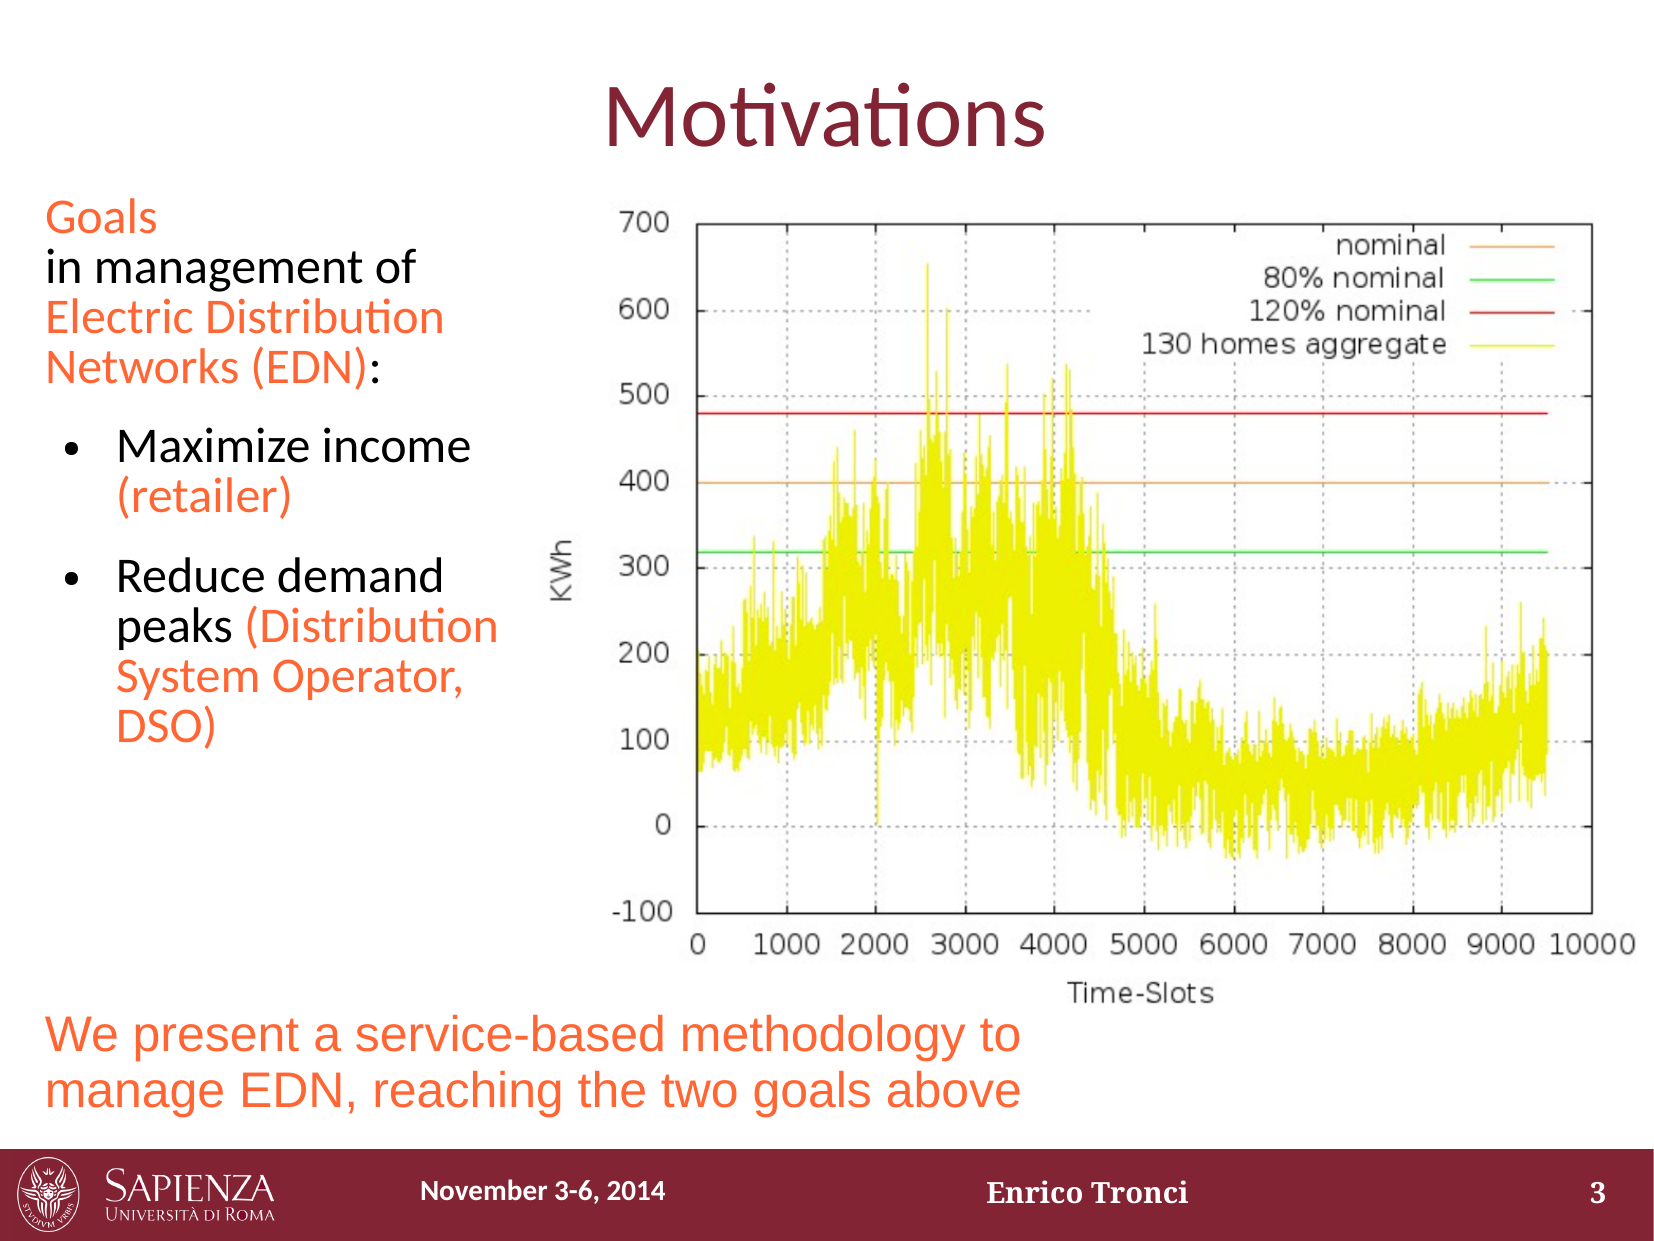

# Motivations
Goals
in management of Electric Distribution Networks (EDN):
Maximize income (retailer)
Reduce demand peaks (Distribution System Operator, DSO)
We present a service-based methodology to manage EDN, reaching the two goals above
November 3-6, 2014
Enrico Tronci
3